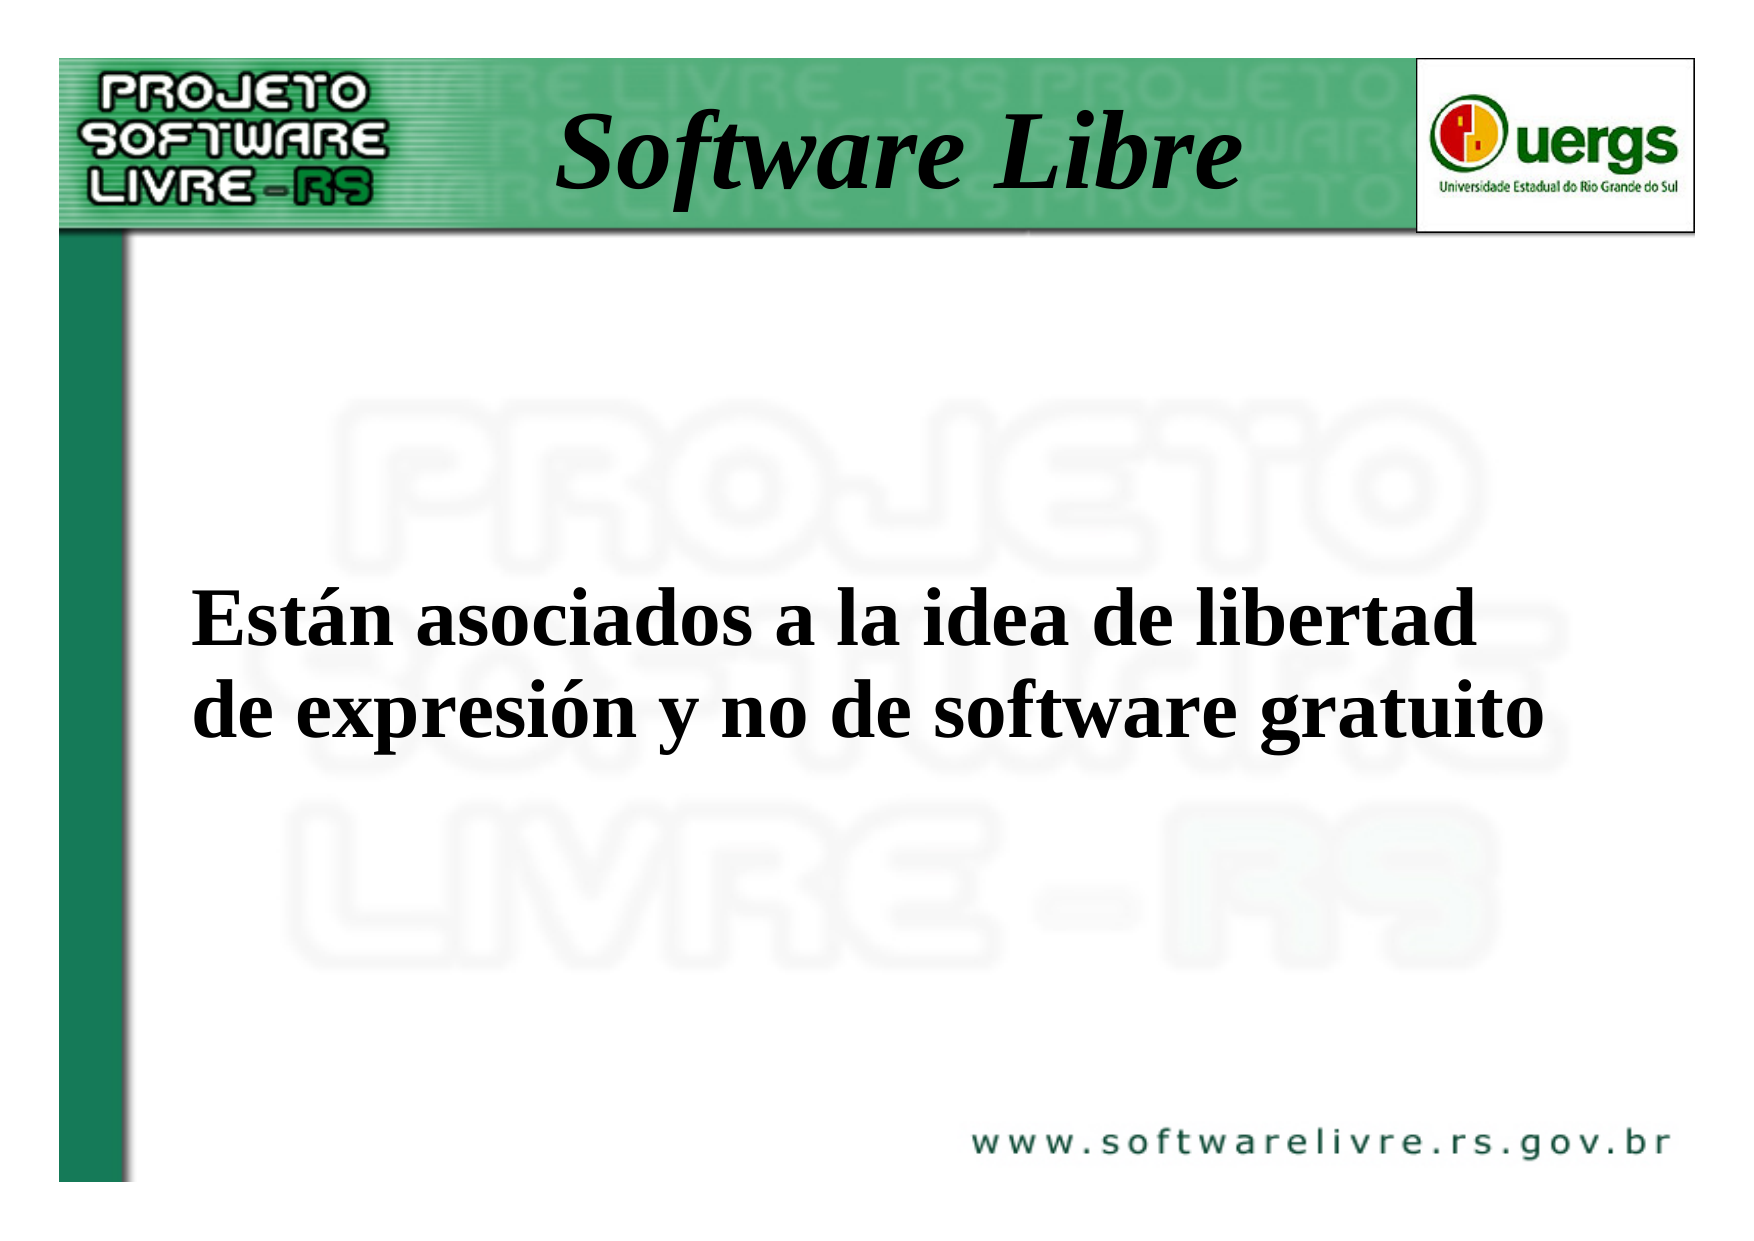

Software Libre
Están asociados a la idea de libertad
de expresión y no de software gratuito